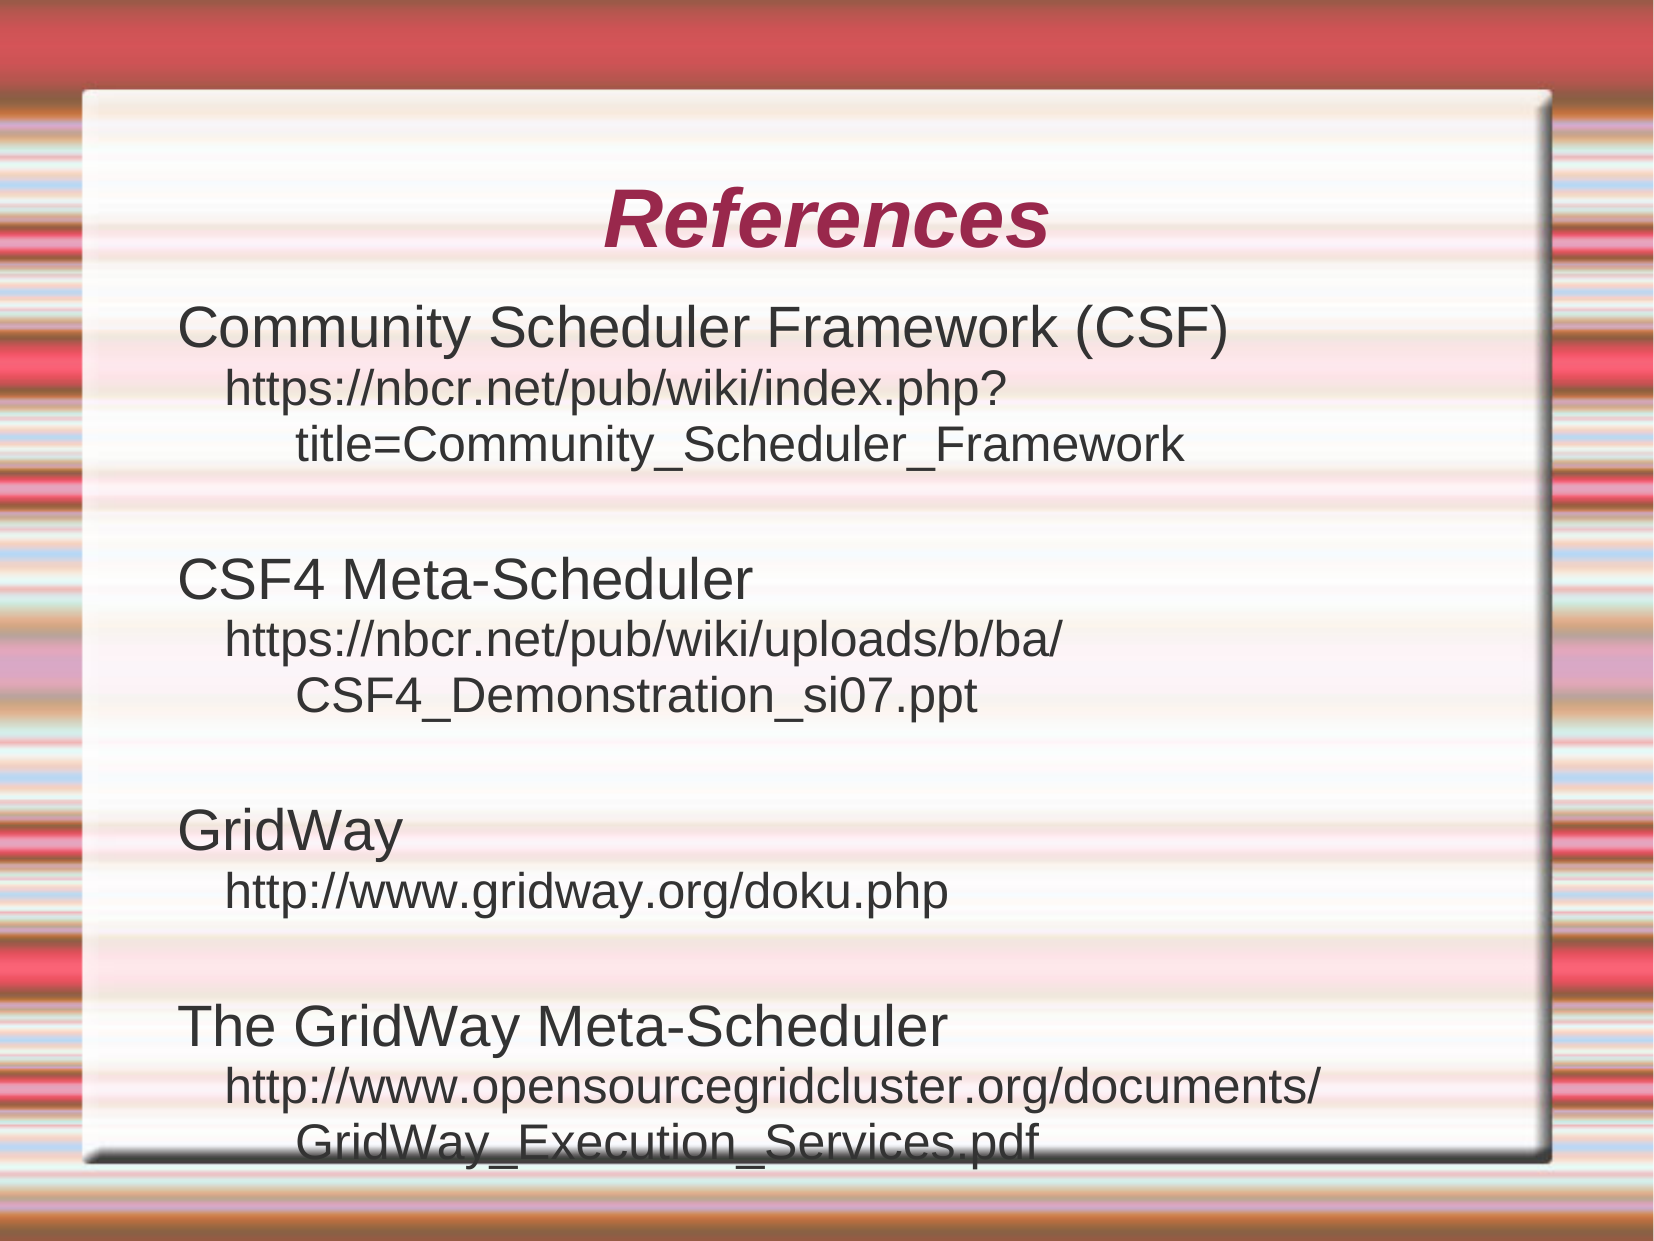

# References
Community Scheduler Framework (CSF)
https://nbcr.net/pub/wiki/index.php?title=Community_Scheduler_Framework
CSF4 Meta-Scheduler
https://nbcr.net/pub/wiki/uploads/b/ba/CSF4_Demonstration_si07.ppt
GridWay
http://www.gridway.org/doku.php
The GridWay Meta-Scheduler
http://www.opensourcegridcluster.org/documents/GridWay_Execution_Services.pdf